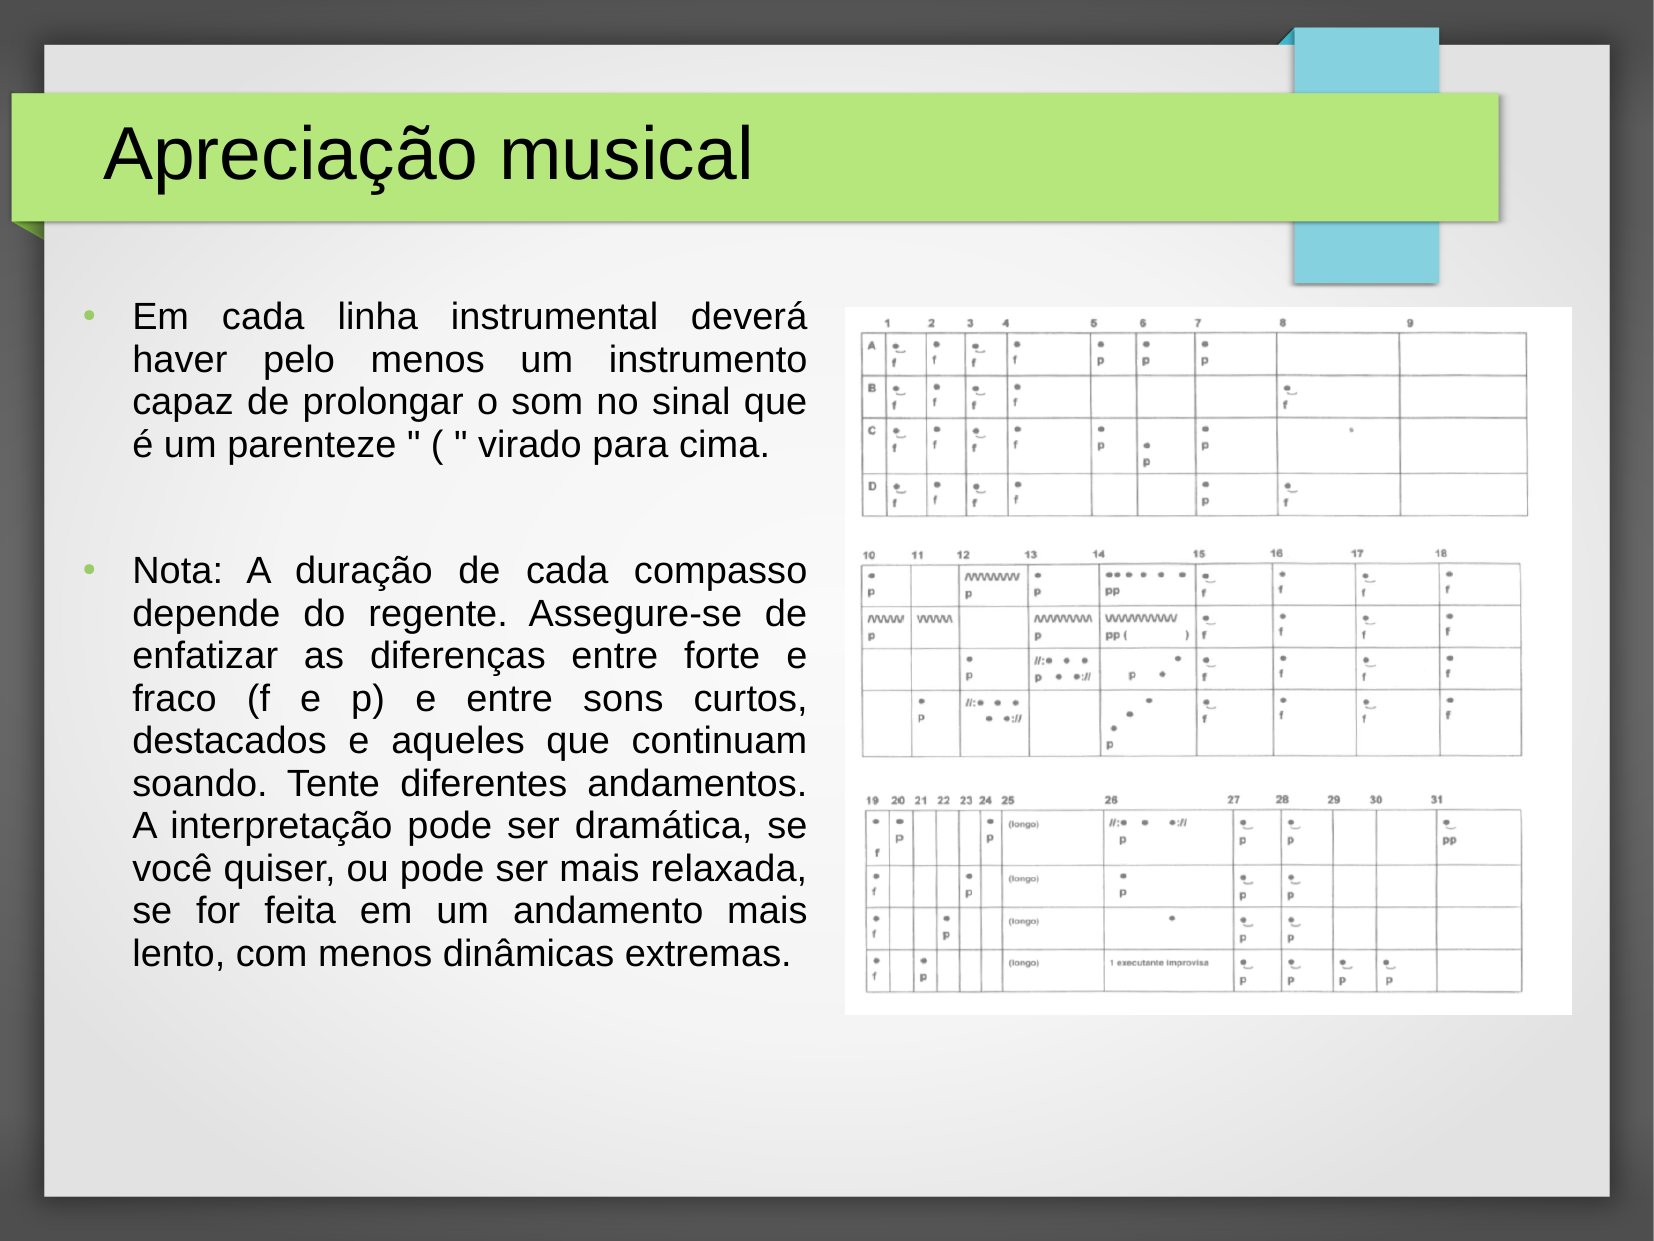

# Apreciação musical
Em cada linha instrumental deverá haver pelo menos um instrumento capaz de prolongar o som no sinal que é um parenteze " ( " virado para cima.
Nota: A duração de cada compasso depende do regente. Assegure-se de enfatizar as diferenças entre forte e fraco (f e p) e entre sons curtos, destacados e aqueles que continuam soando. Tente diferentes andamentos. A interpretação pode ser dramática, se você quiser, ou pode ser mais relaxada, se for feita em um andamento mais lento, com menos dinâmicas extremas.